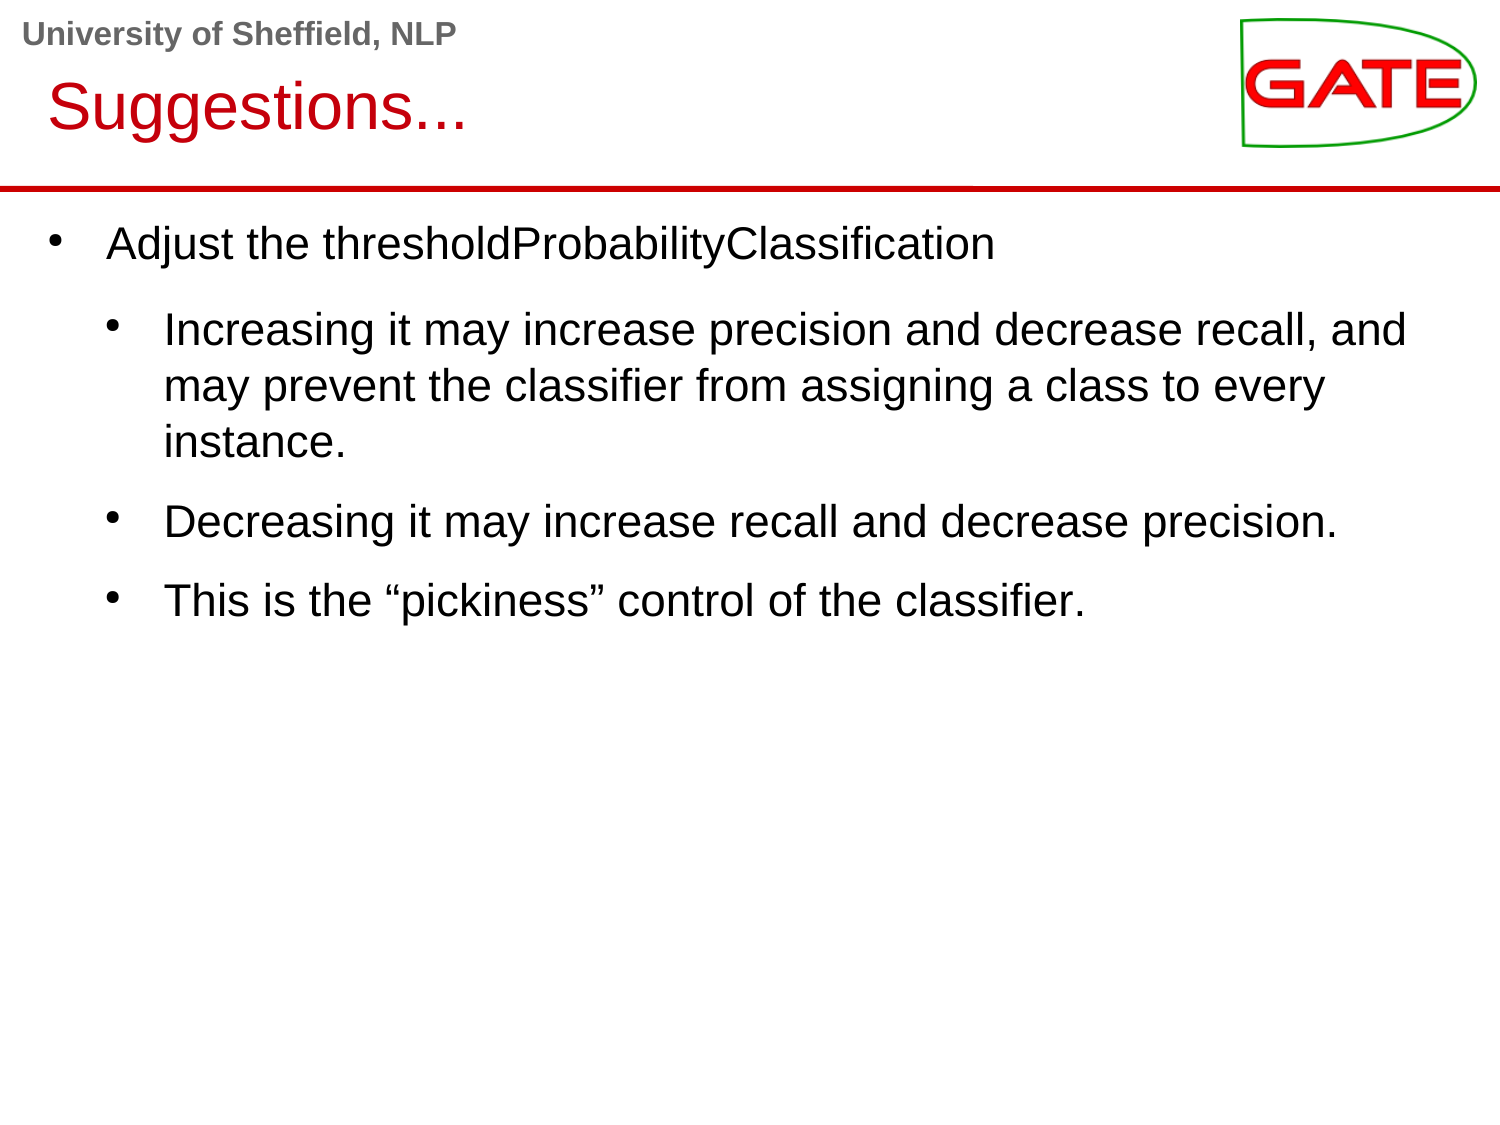

# Suggestions...
Adjust the thresholdProbabilityClassification
Increasing it may increase precision and decrease recall, and may prevent the classifier from assigning a class to every instance.
Decreasing it may increase recall and decrease precision.
This is the “pickiness” control of the classifier.